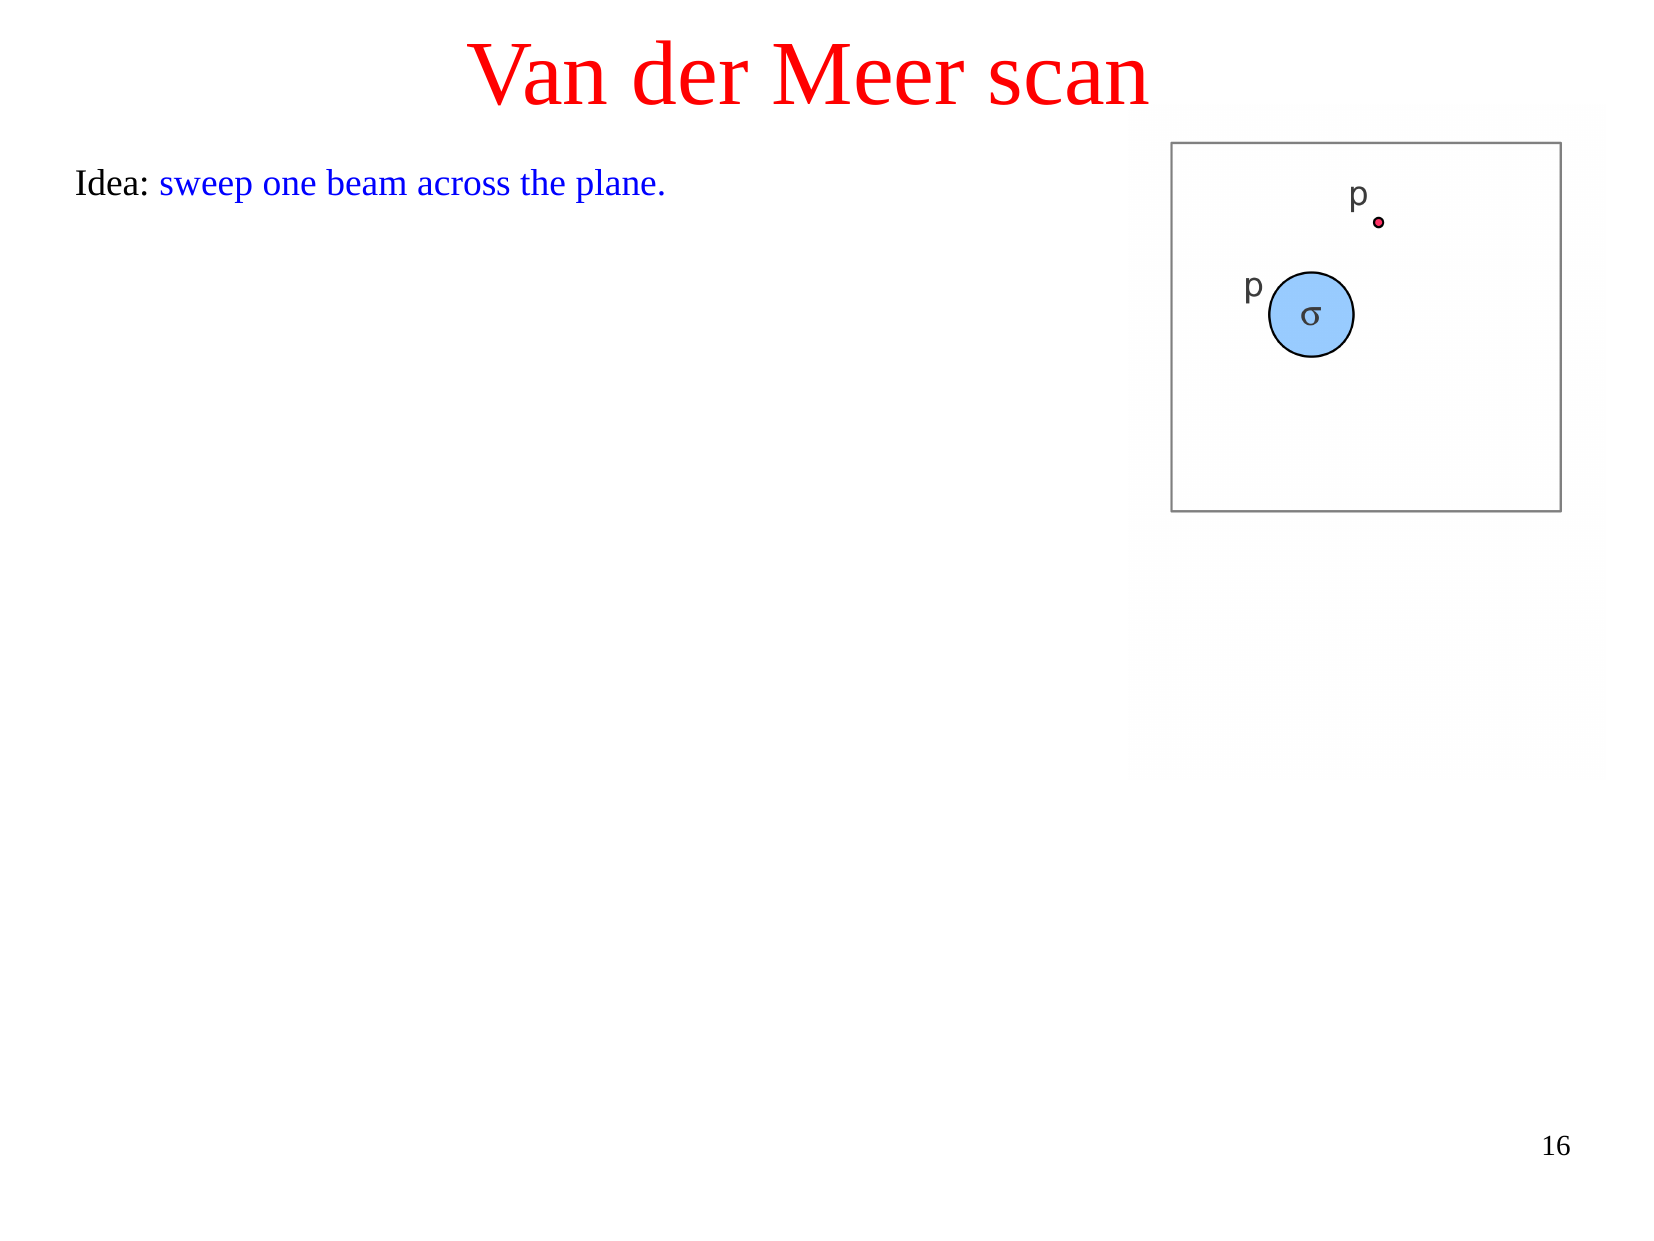

Van der Meer scan
Idea: sweep one beam across the plane.
16